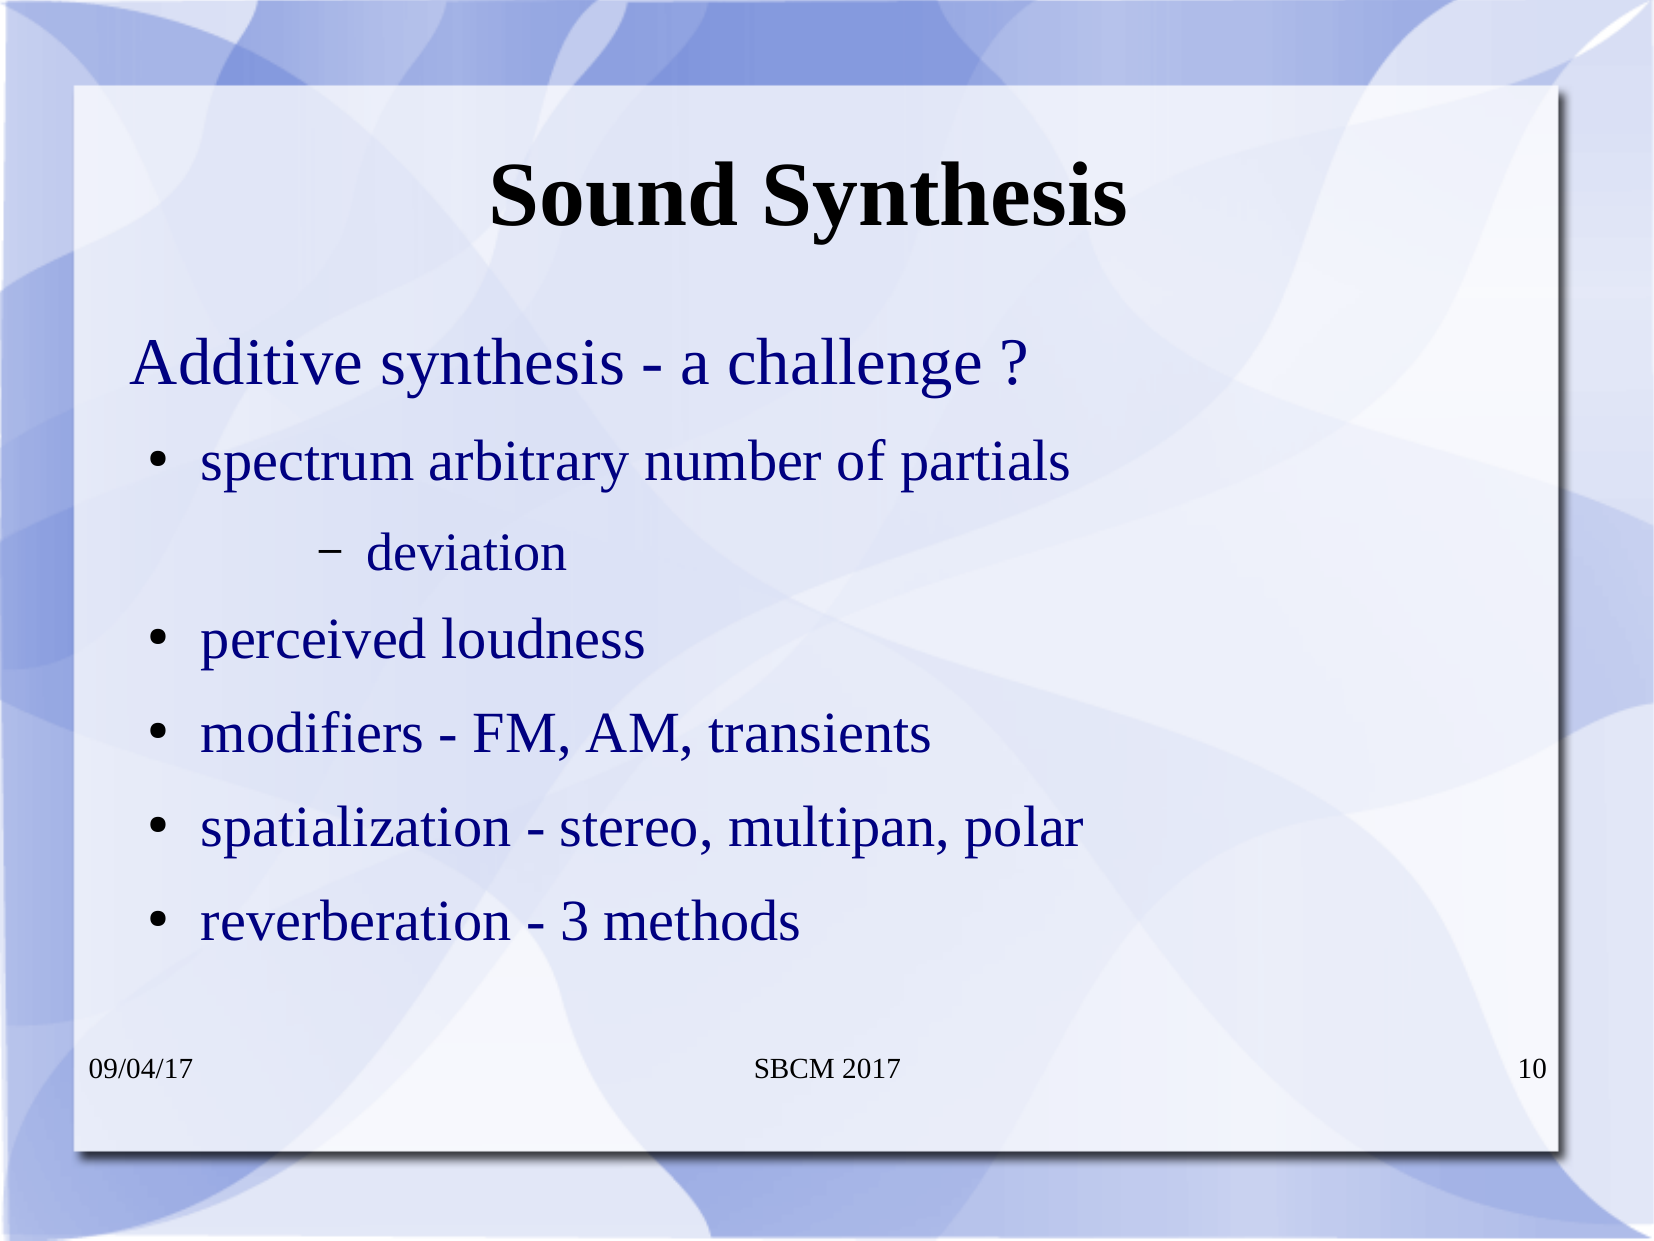

# Sound Synthesis
Additive synthesis - a challenge ?
spectrum arbitrary number of partials
deviation
perceived loudness
modifiers - FM, AM, transients
spatialization - stereo, multipan, polar
reverberation - 3 methods
09/04/17
SBCM 2017
10